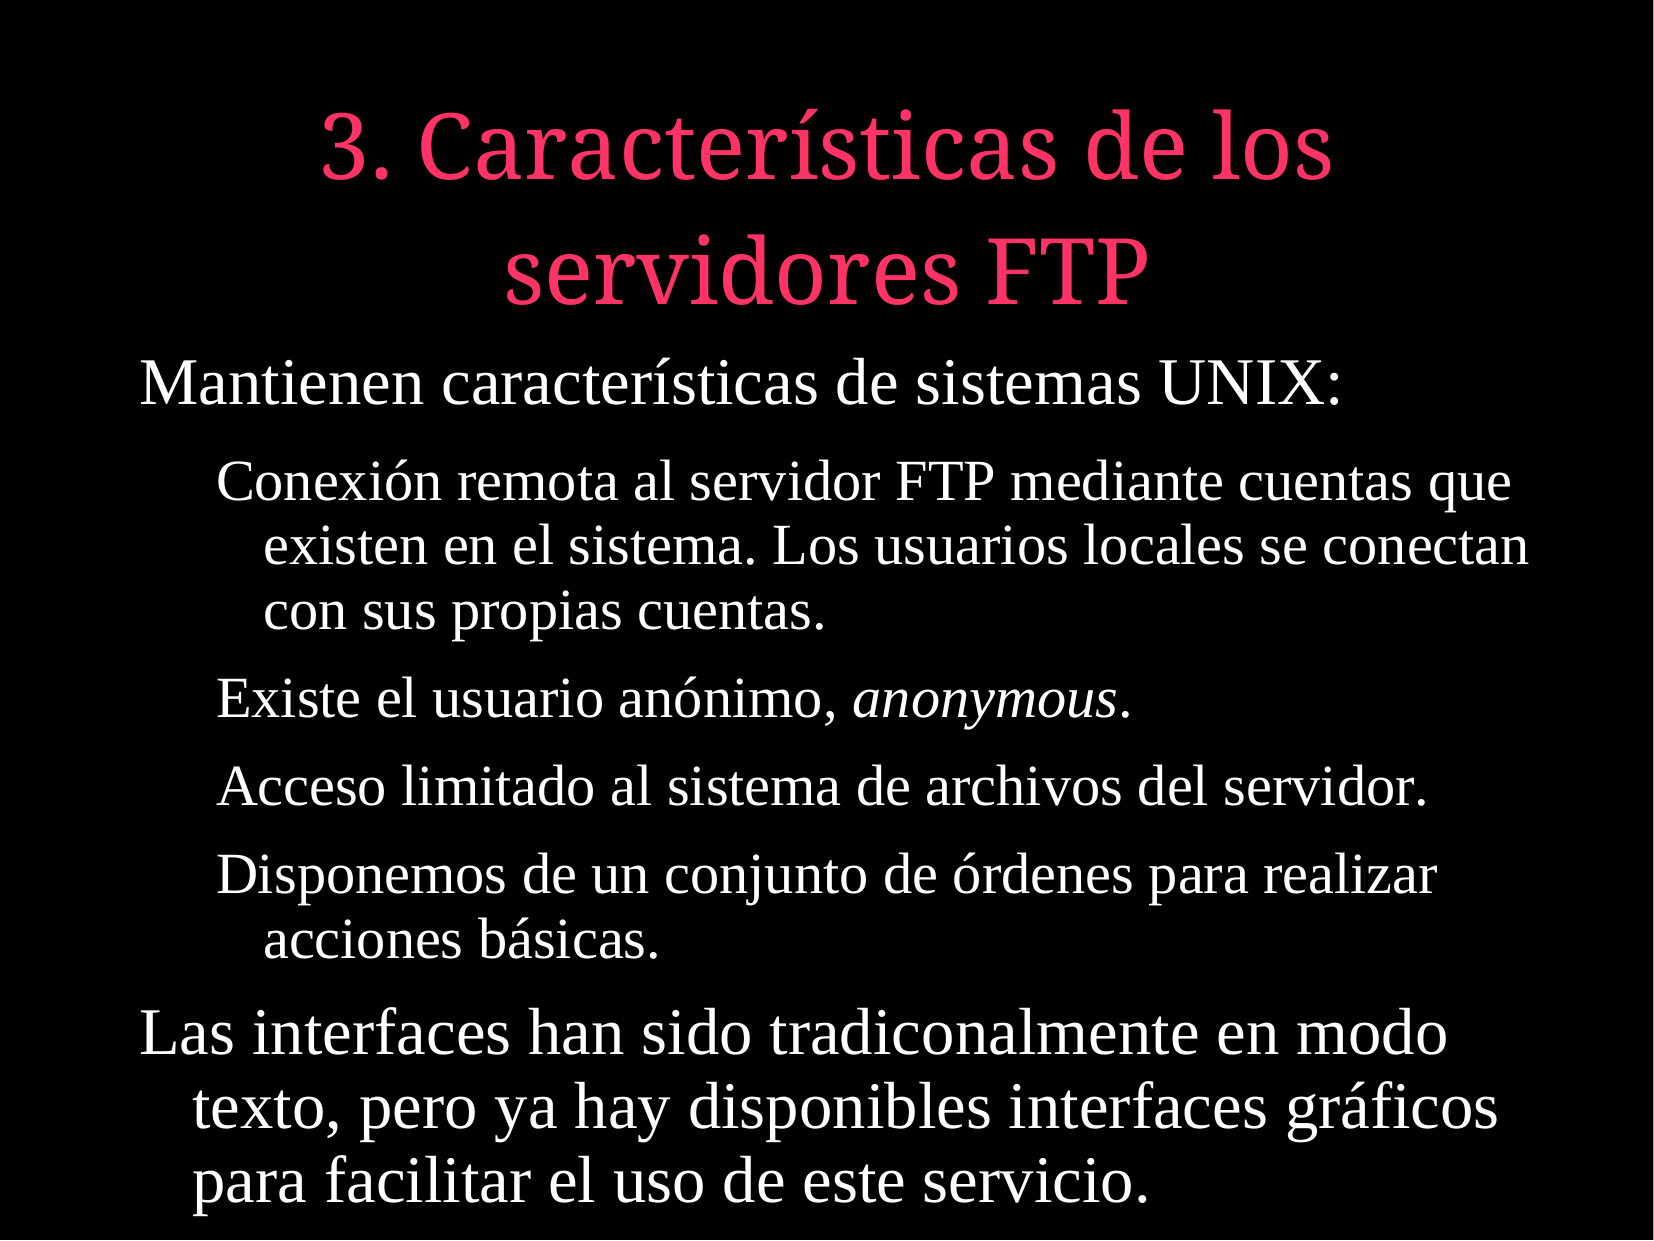

# 3. Características de los servidores FTP
Mantienen características de sistemas UNIX:
Conexión remota al servidor FTP mediante cuentas que existen en el sistema. Los usuarios locales se conectan con sus propias cuentas.
Existe el usuario anónimo, anonymous.
Acceso limitado al sistema de archivos del servidor.
Disponemos de un conjunto de órdenes para realizar acciones básicas.
Las interfaces han sido tradiconalmente en modo texto, pero ya hay disponibles interfaces gráficos para facilitar el uso de este servicio.